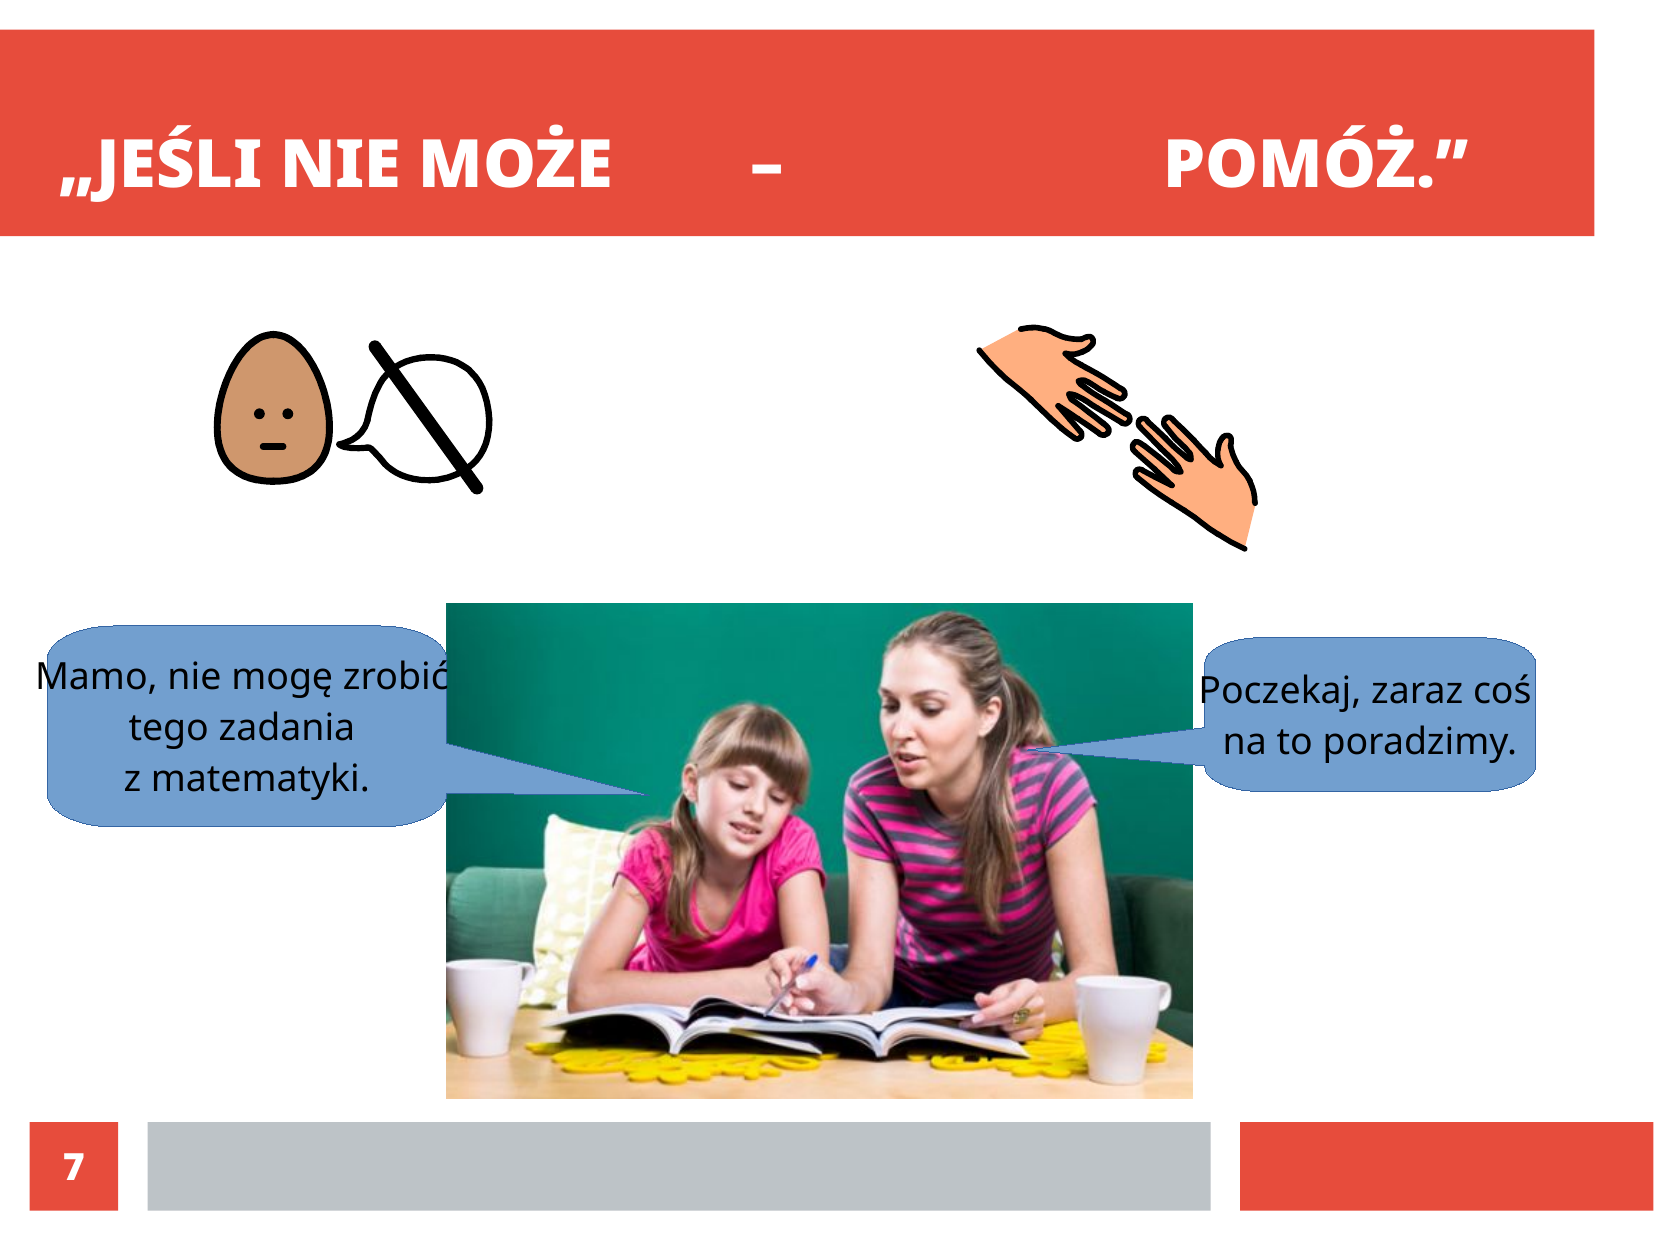

# „JEŚLI NIE MOŻE – POMÓŻ.”
Mamo, nie mogę zrobić
tego zadania
z matematyki.
Poczekaj, zaraz coś
na to poradzimy.
7